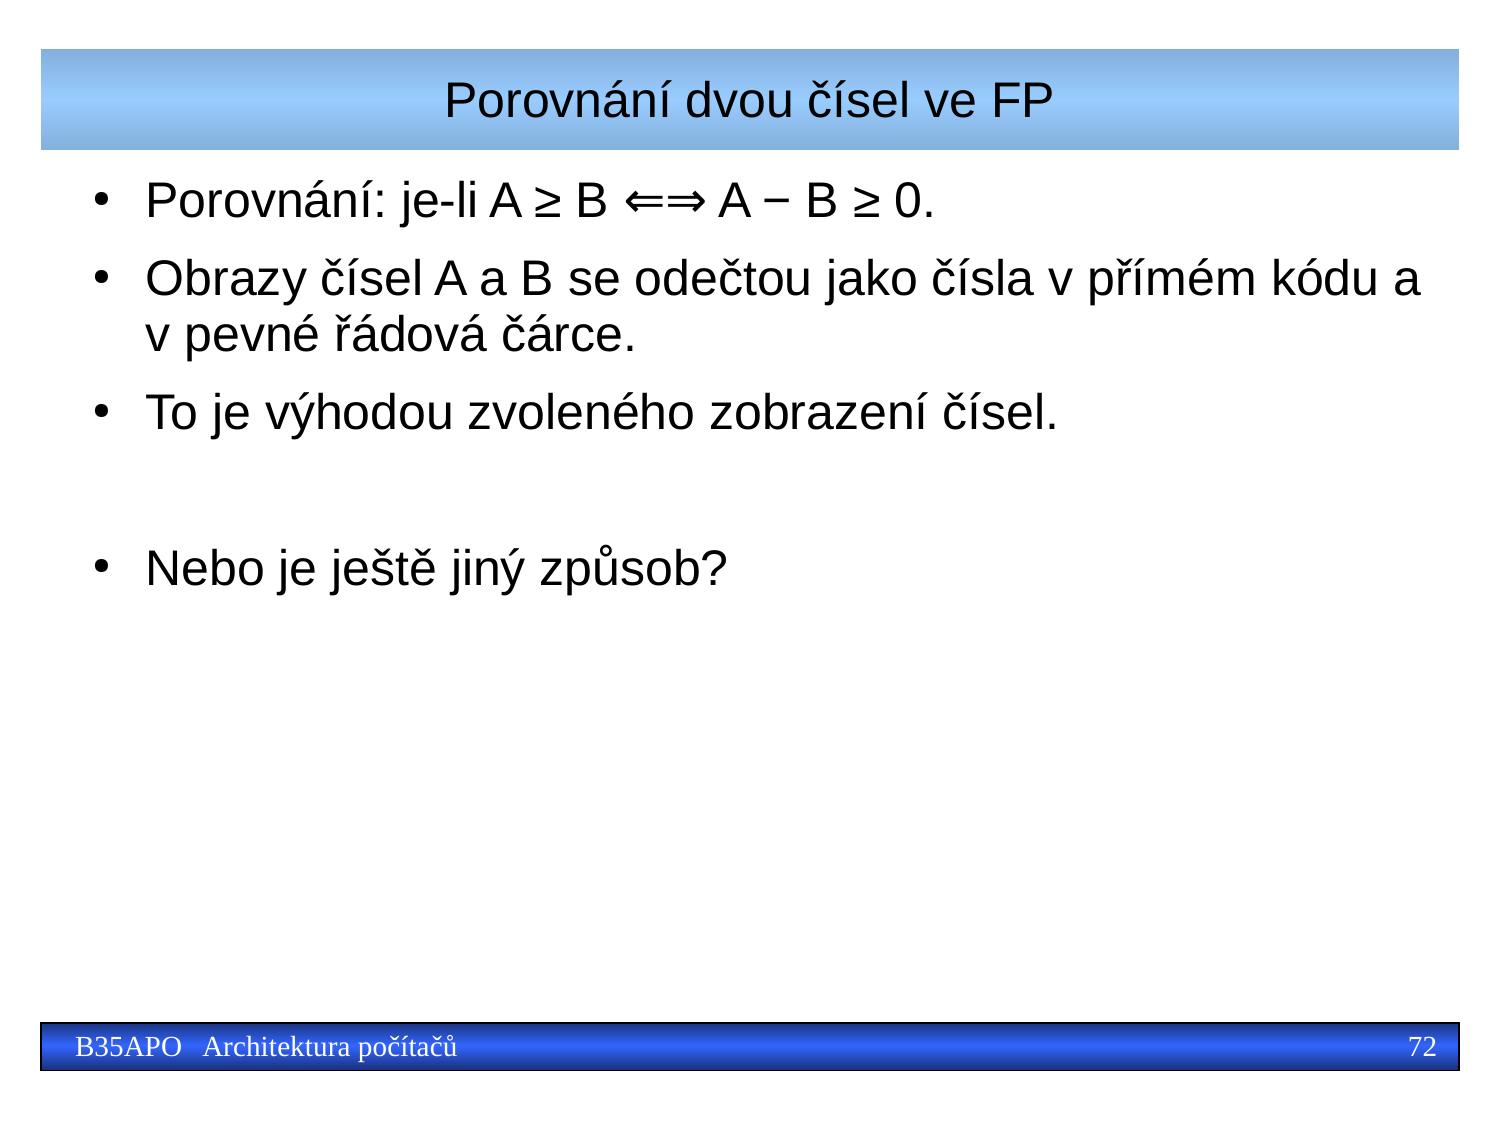

# Porovnání dvou čísel ve FP
Porovnání: je-li A ≥ B ⇐⇒ A − B ≥ 0.
Obrazy čísel A a B se odečtou jako čísla v přímém kódu a v pevné řádová čárce.
To je výhodou zvoleného zobrazení čísel.
Nebo je ještě jiný způsob?
B35APO Architektura počítačů
72